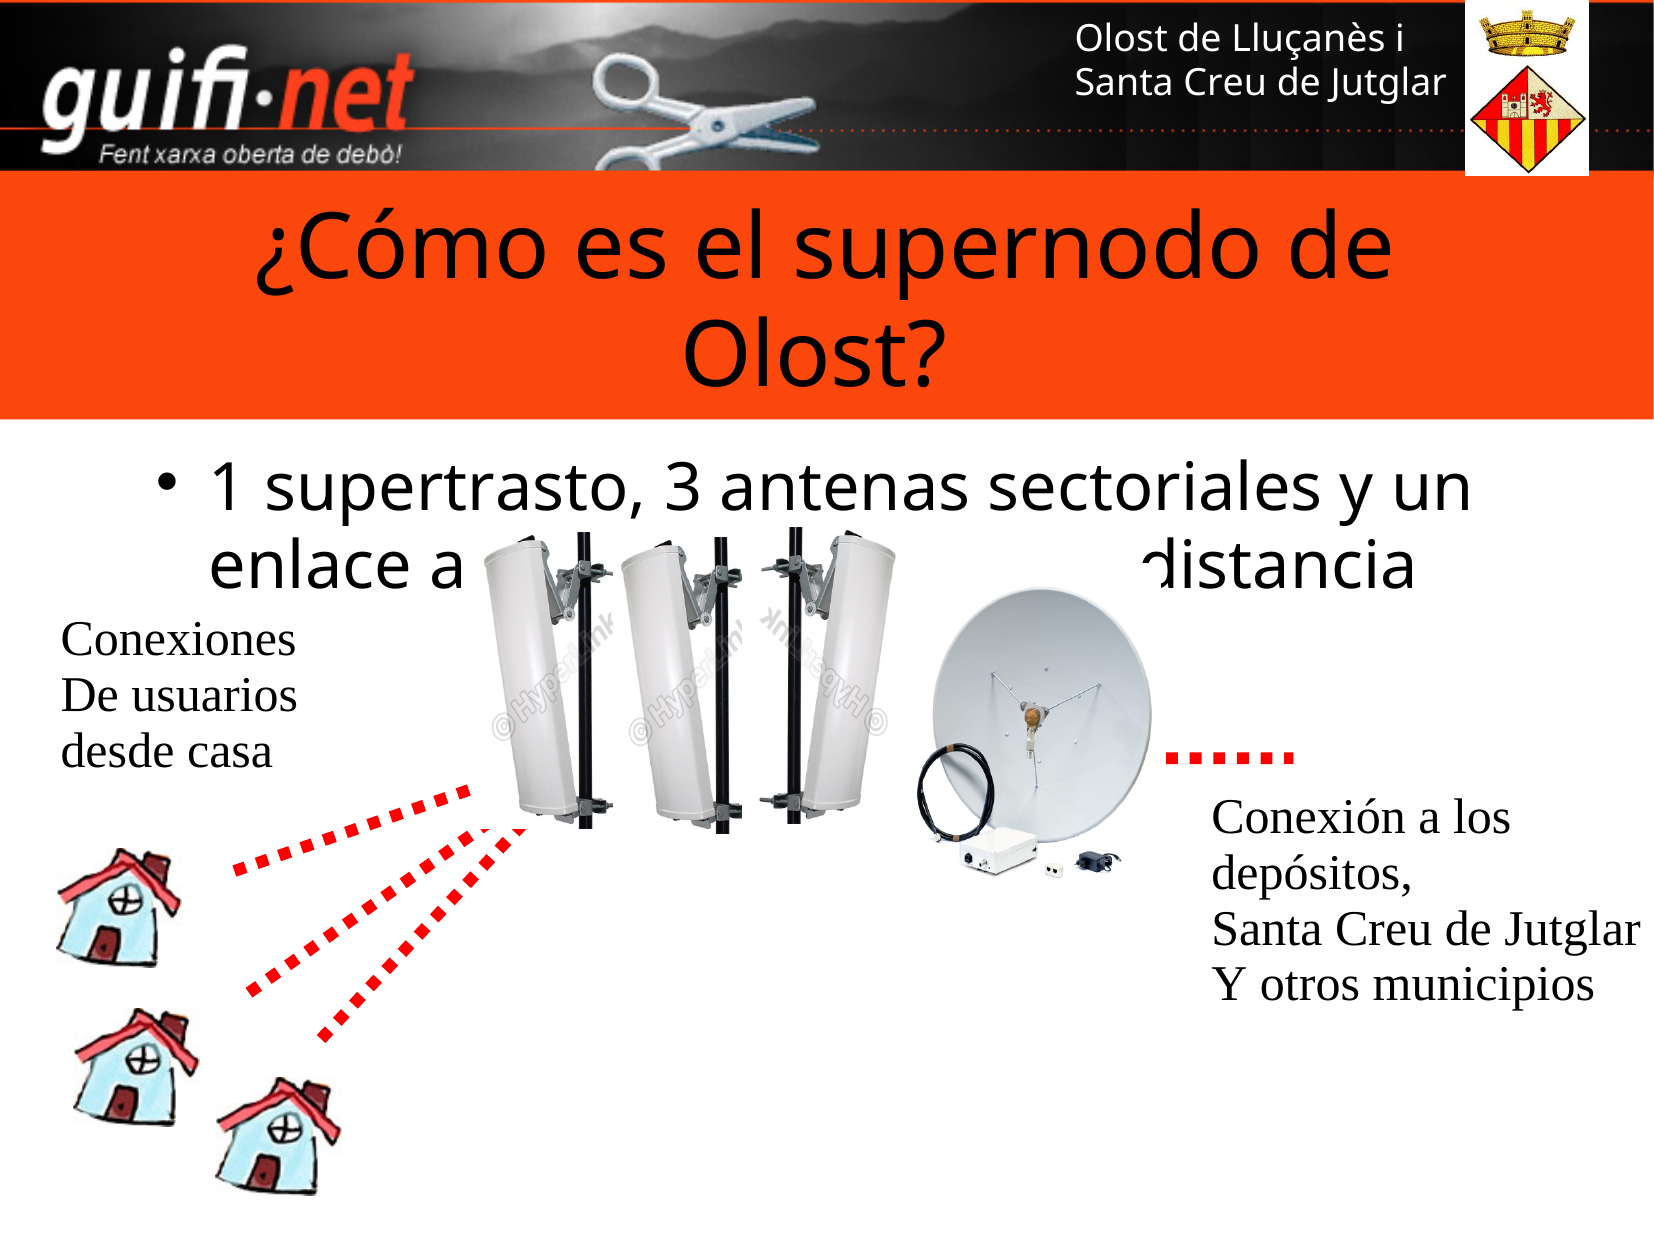

¿Cómo es el supernodo de Olost?
# 1 supertrasto, 3 antenas sectoriales y un enlace a distancia
Conexiones
De usuarios
desde casa
Conexión a los
depósitos,
Santa Creu de Jutglar
Y otros municipios